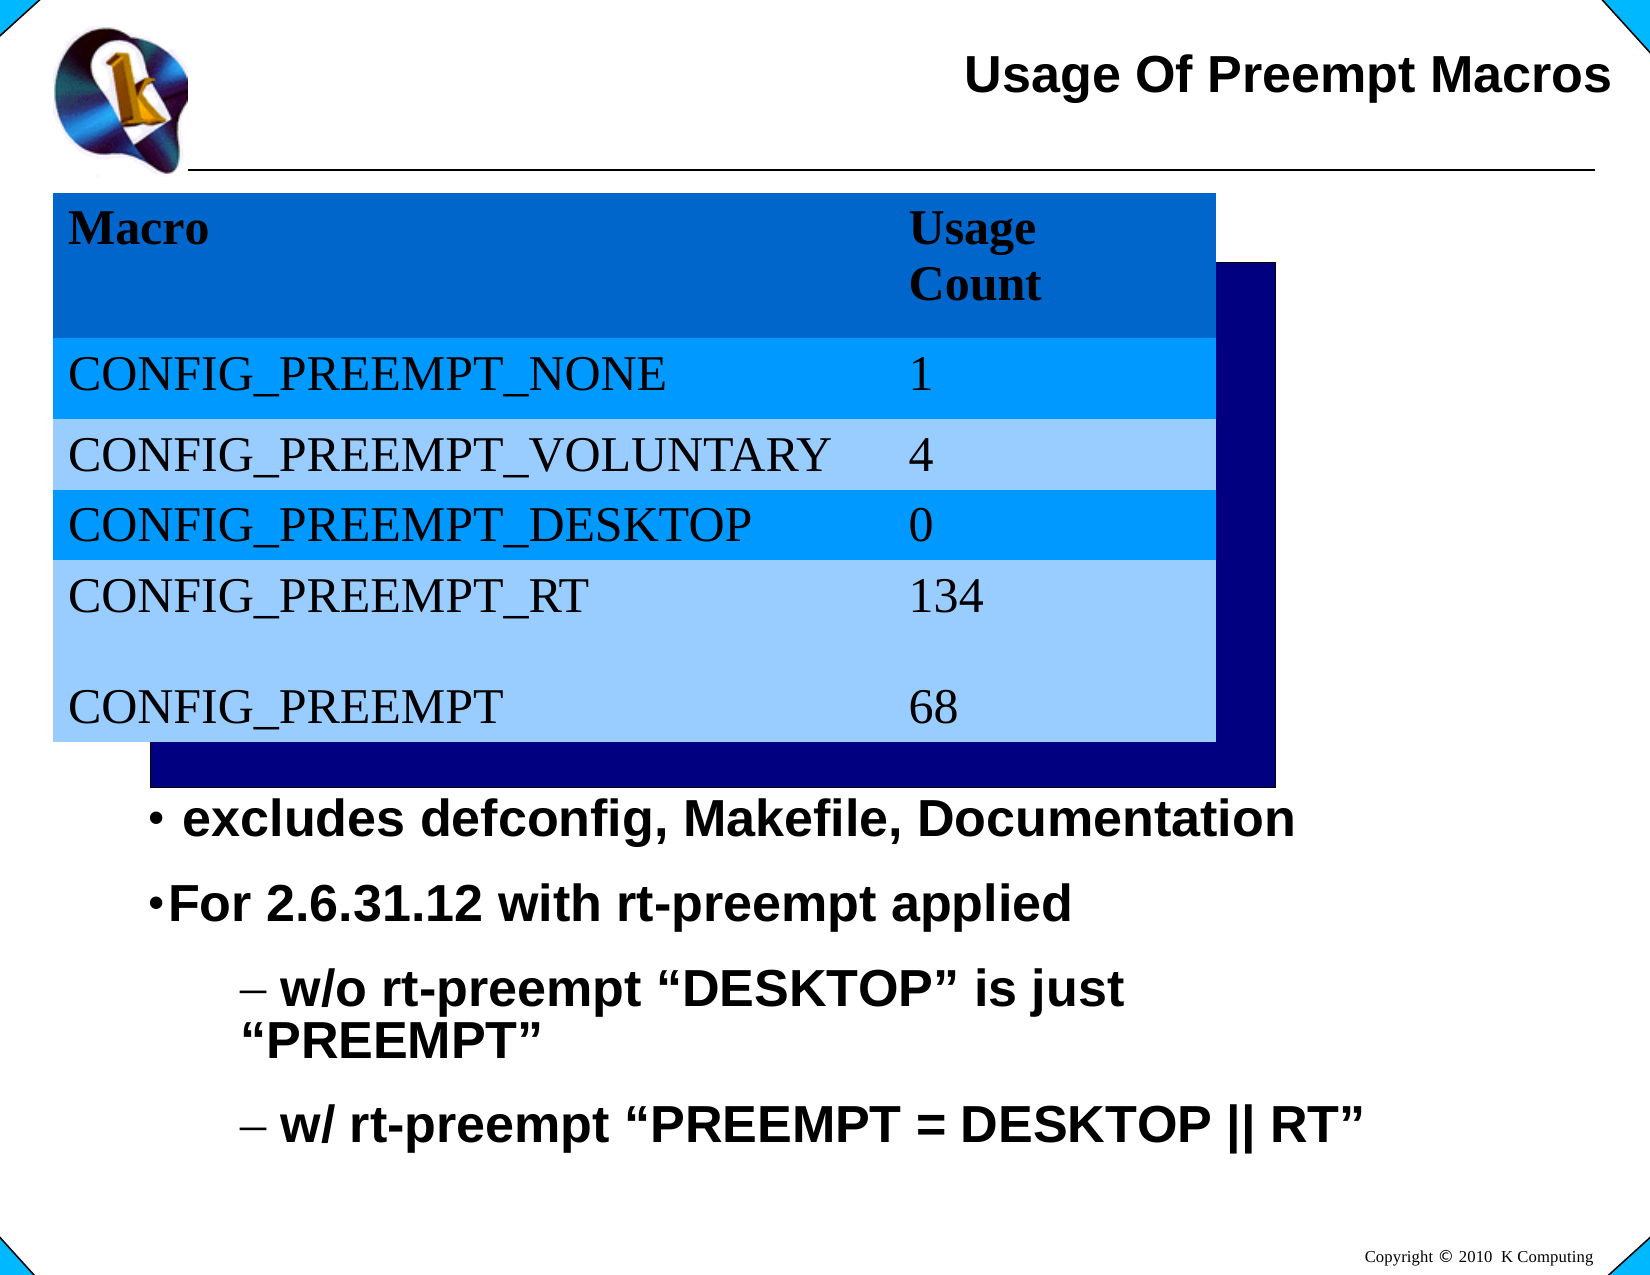

# Usage Of Preempt Macros
| Macro | Usage Count |
| --- | --- |
| CONFIG\_PREEMPT\_NONE | 1 |
| CONFIG\_PREEMPT\_VOLUNTARY | 4 |
| CONFIG\_PREEMPT\_DESKTOP | 0 |
| CONFIG\_PREEMPT\_RT CONFIG\_PREEMPT | 134 68 |
 excludes defconfig, Makefile, Documentation
For 2.6.31.12 with rt-preempt applied
 w/o rt-preempt “DESKTOP” is just “PREEMPT”
 w/ rt-preempt “PREEMPT = DESKTOP || RT”